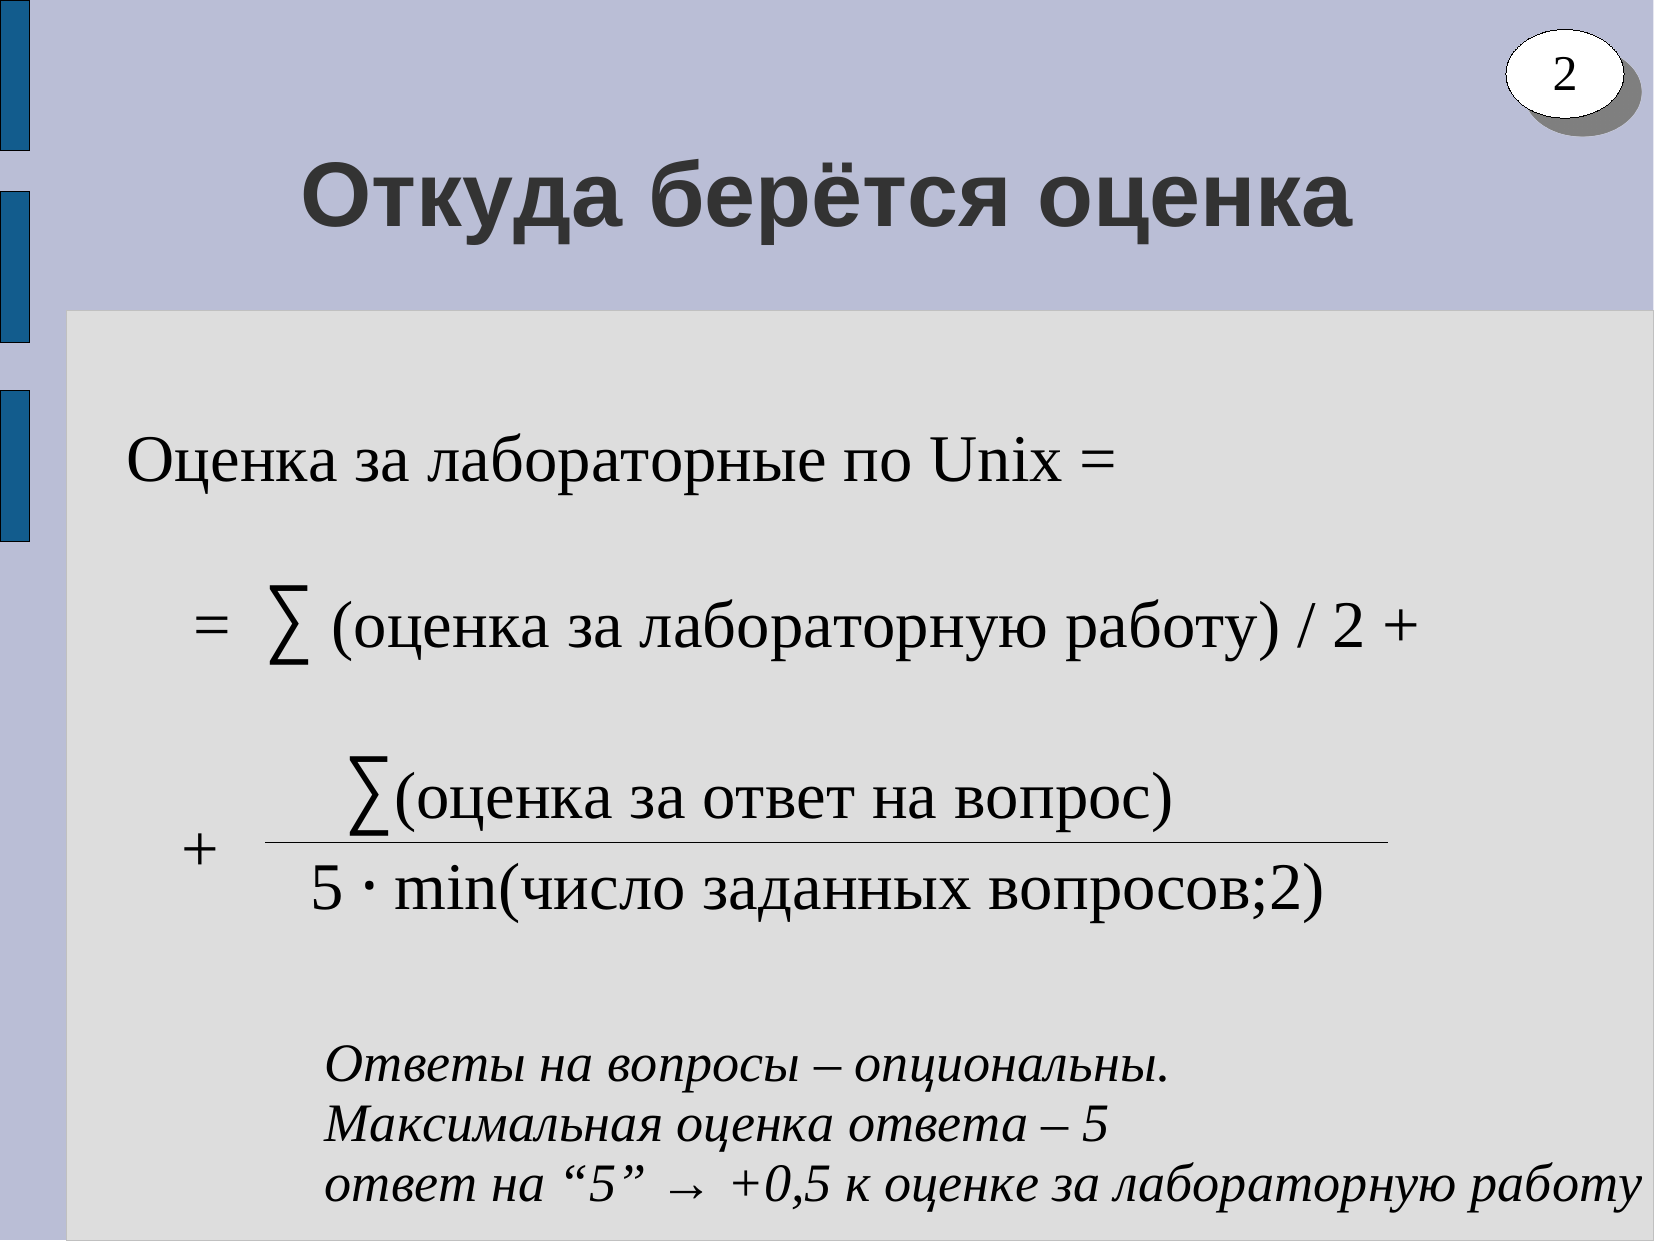

2
# Откуда берётся оценка
Оценка за лабораторные по Unix =
 = ∑ (оценка за лабораторную работу) / 2 +
 ∑(оценка за ответ на вопрос)
 5 · min(число заданных вопросов;2)
+
Ответы на вопросы – опциональны.
Максимальная оценка ответа – 5
ответ на “5” → +0,5 к оценке за лабораторную работу